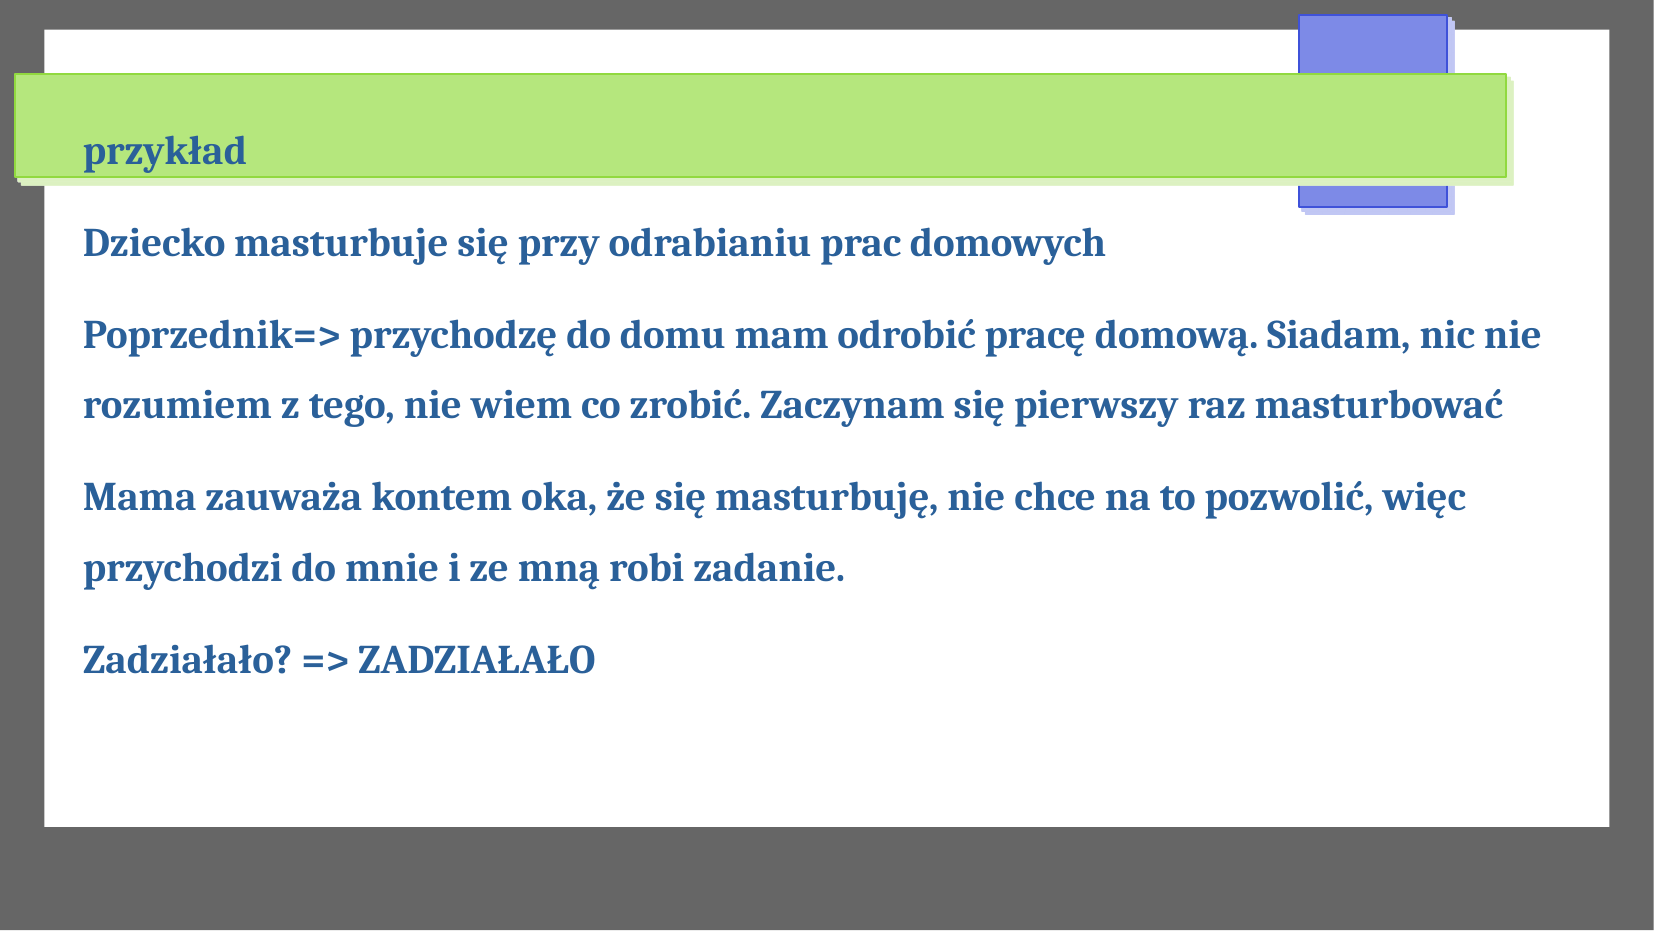

# przykład
Dziecko masturbuje się przy odrabianiu prac domowych
Poprzednik=> przychodzę do domu mam odrobić pracę domową. Siadam, nic nie rozumiem z tego, nie wiem co zrobić. Zaczynam się pierwszy raz masturbować
Mama zauważa kontem oka, że się masturbuję, nie chce na to pozwolić, więc przychodzi do mnie i ze mną robi zadanie.
Zadziałało? => ZADZIAŁAŁO